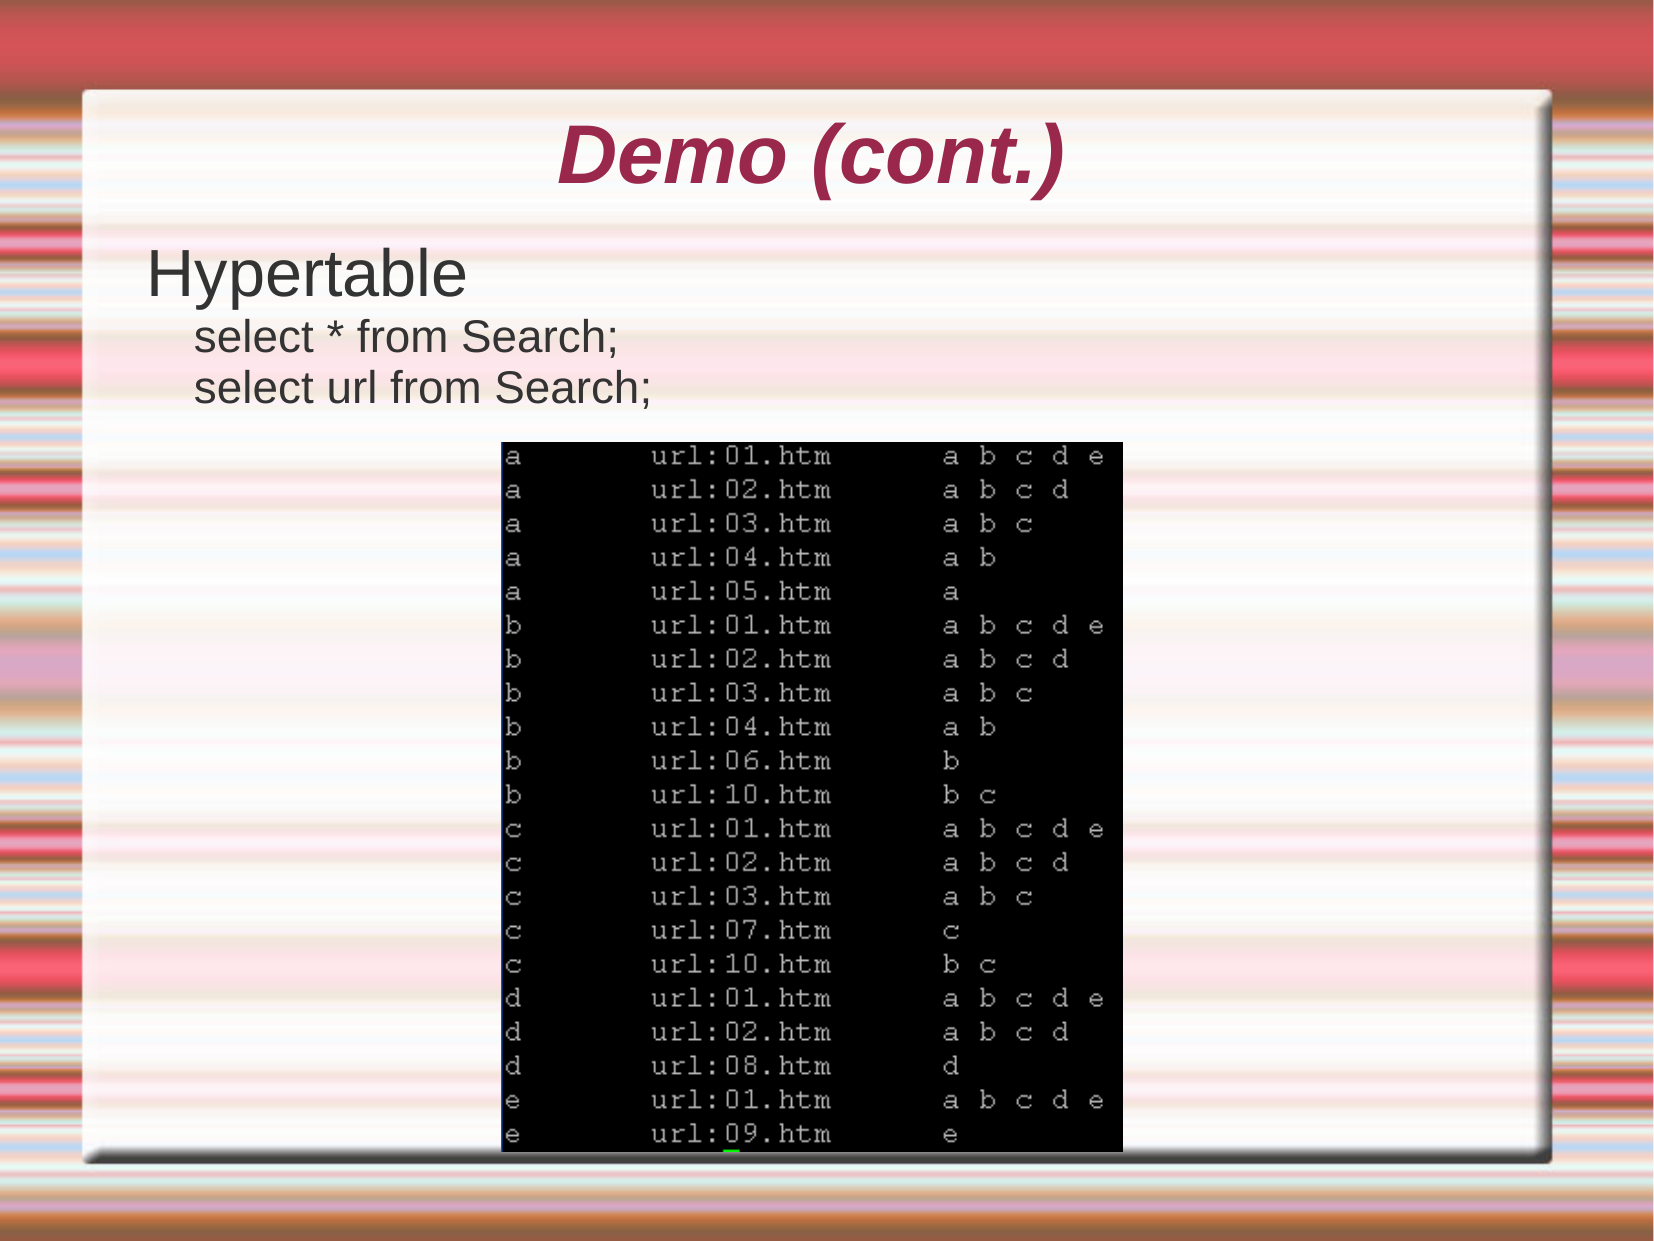

# Demo (cont.)
Hypertable
select * from Search;
select url from Search;